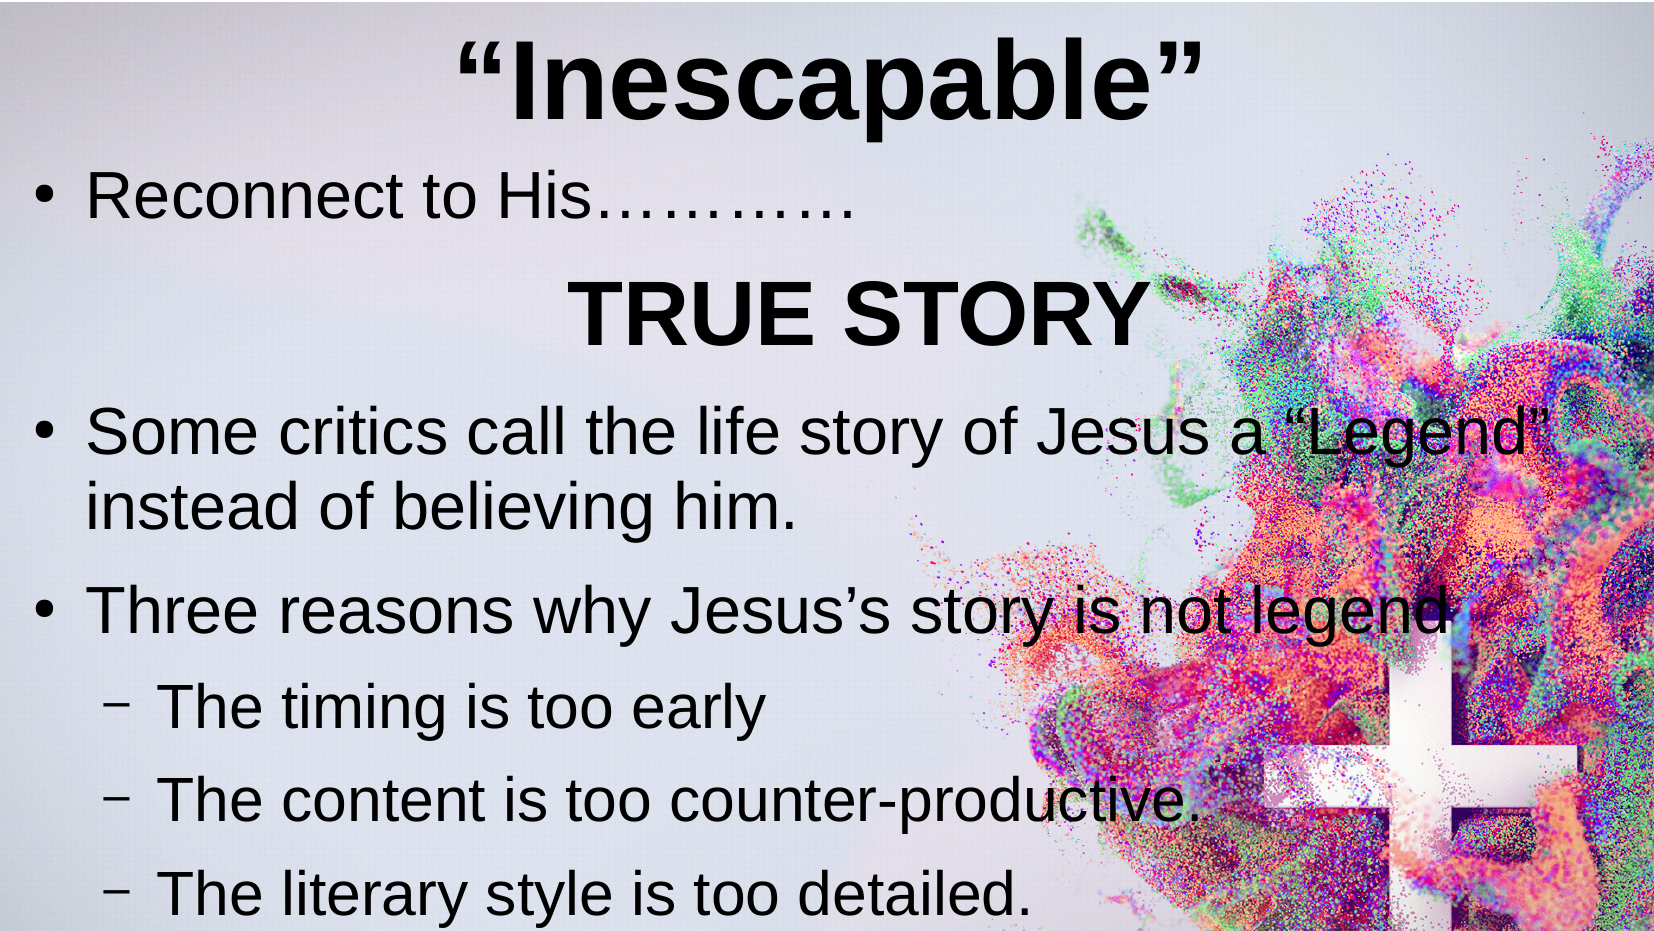

# “Inescapable”
Reconnect to His…………
TRUE STORY
Some critics call the life story of Jesus a “Legend” instead of believing him.
Three reasons why Jesus’s story is not legend
The timing is too early
The content is too counter-productive.
The literary style is too detailed.